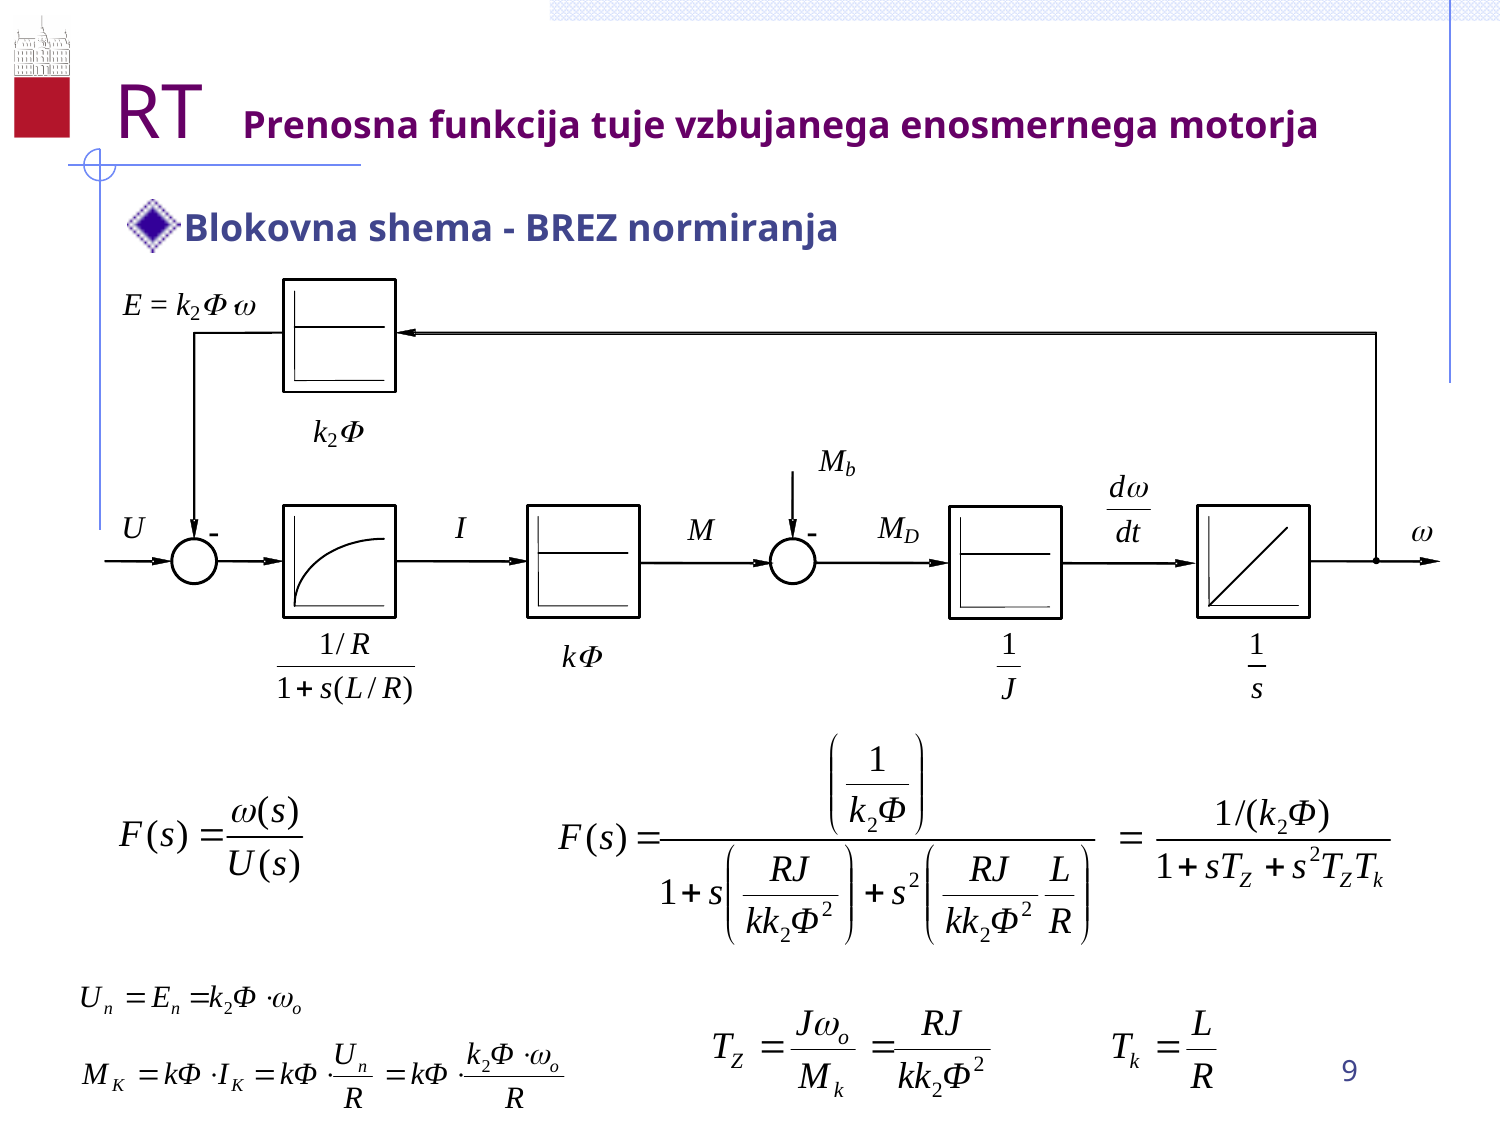

RT Prenosna funkcija tuje vzbujanega enosmernega motorja
# Blokovna shema - BREZ normiranja